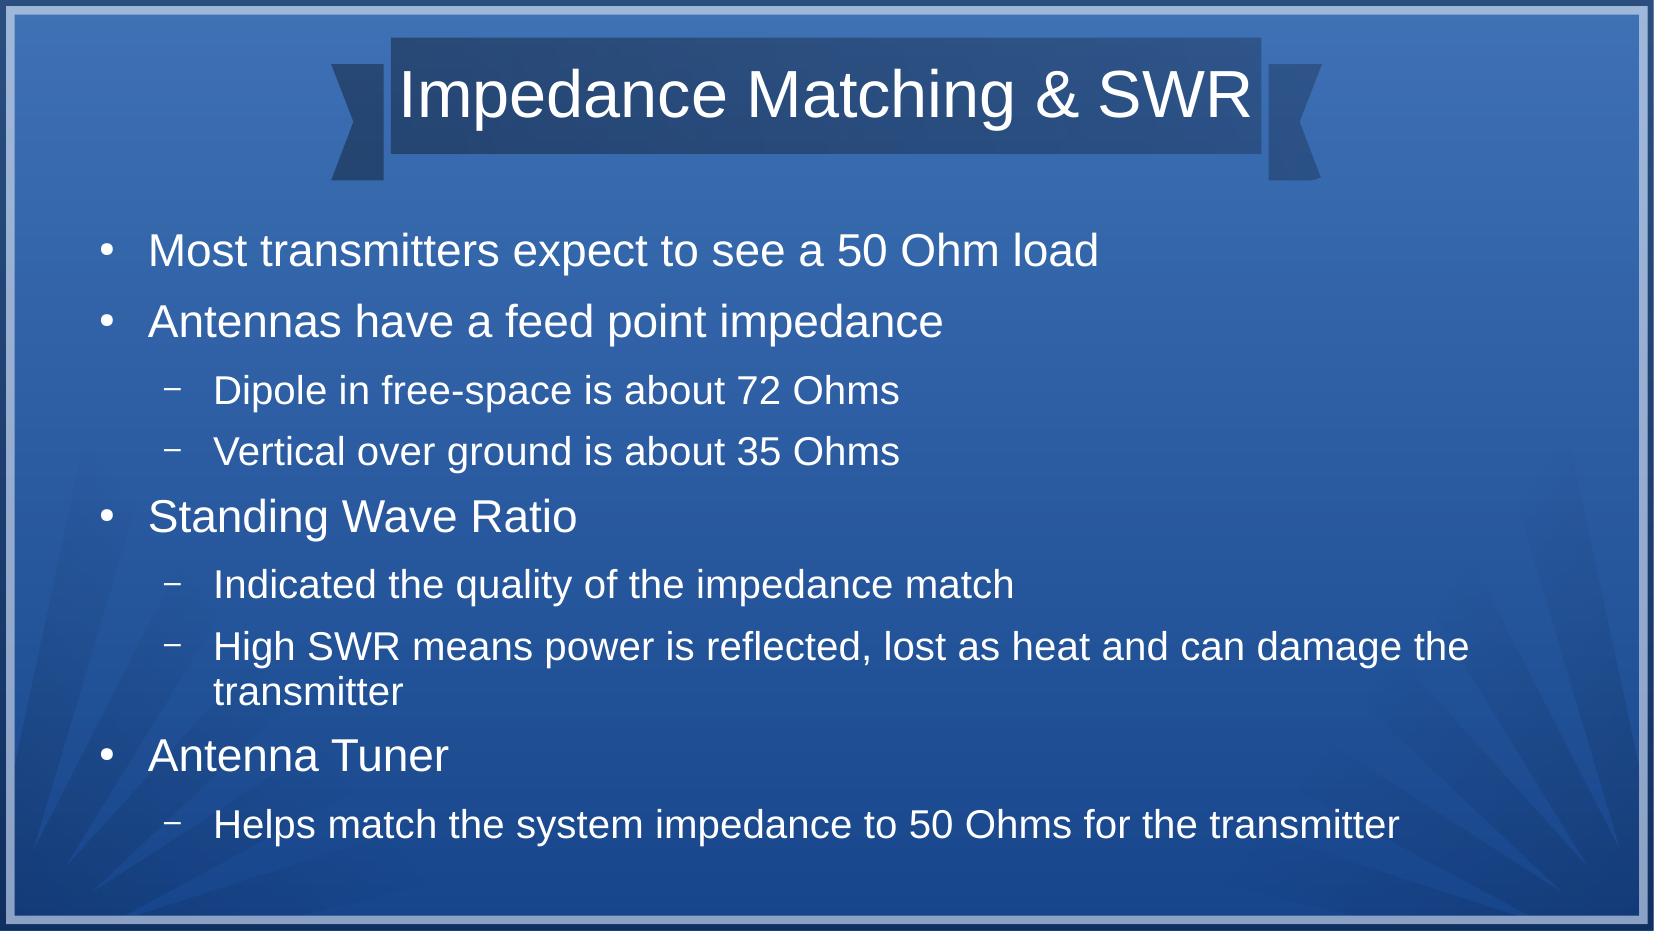

# Impedance Matching & SWR
Most transmitters expect to see a 50 Ohm load
Antennas have a feed point impedance
Dipole in free-space is about 72 Ohms
Vertical over ground is about 35 Ohms
Standing Wave Ratio
Indicated the quality of the impedance match
High SWR means power is reflected, lost as heat and can damage the transmitter
Antenna Tuner
Helps match the system impedance to 50 Ohms for the transmitter